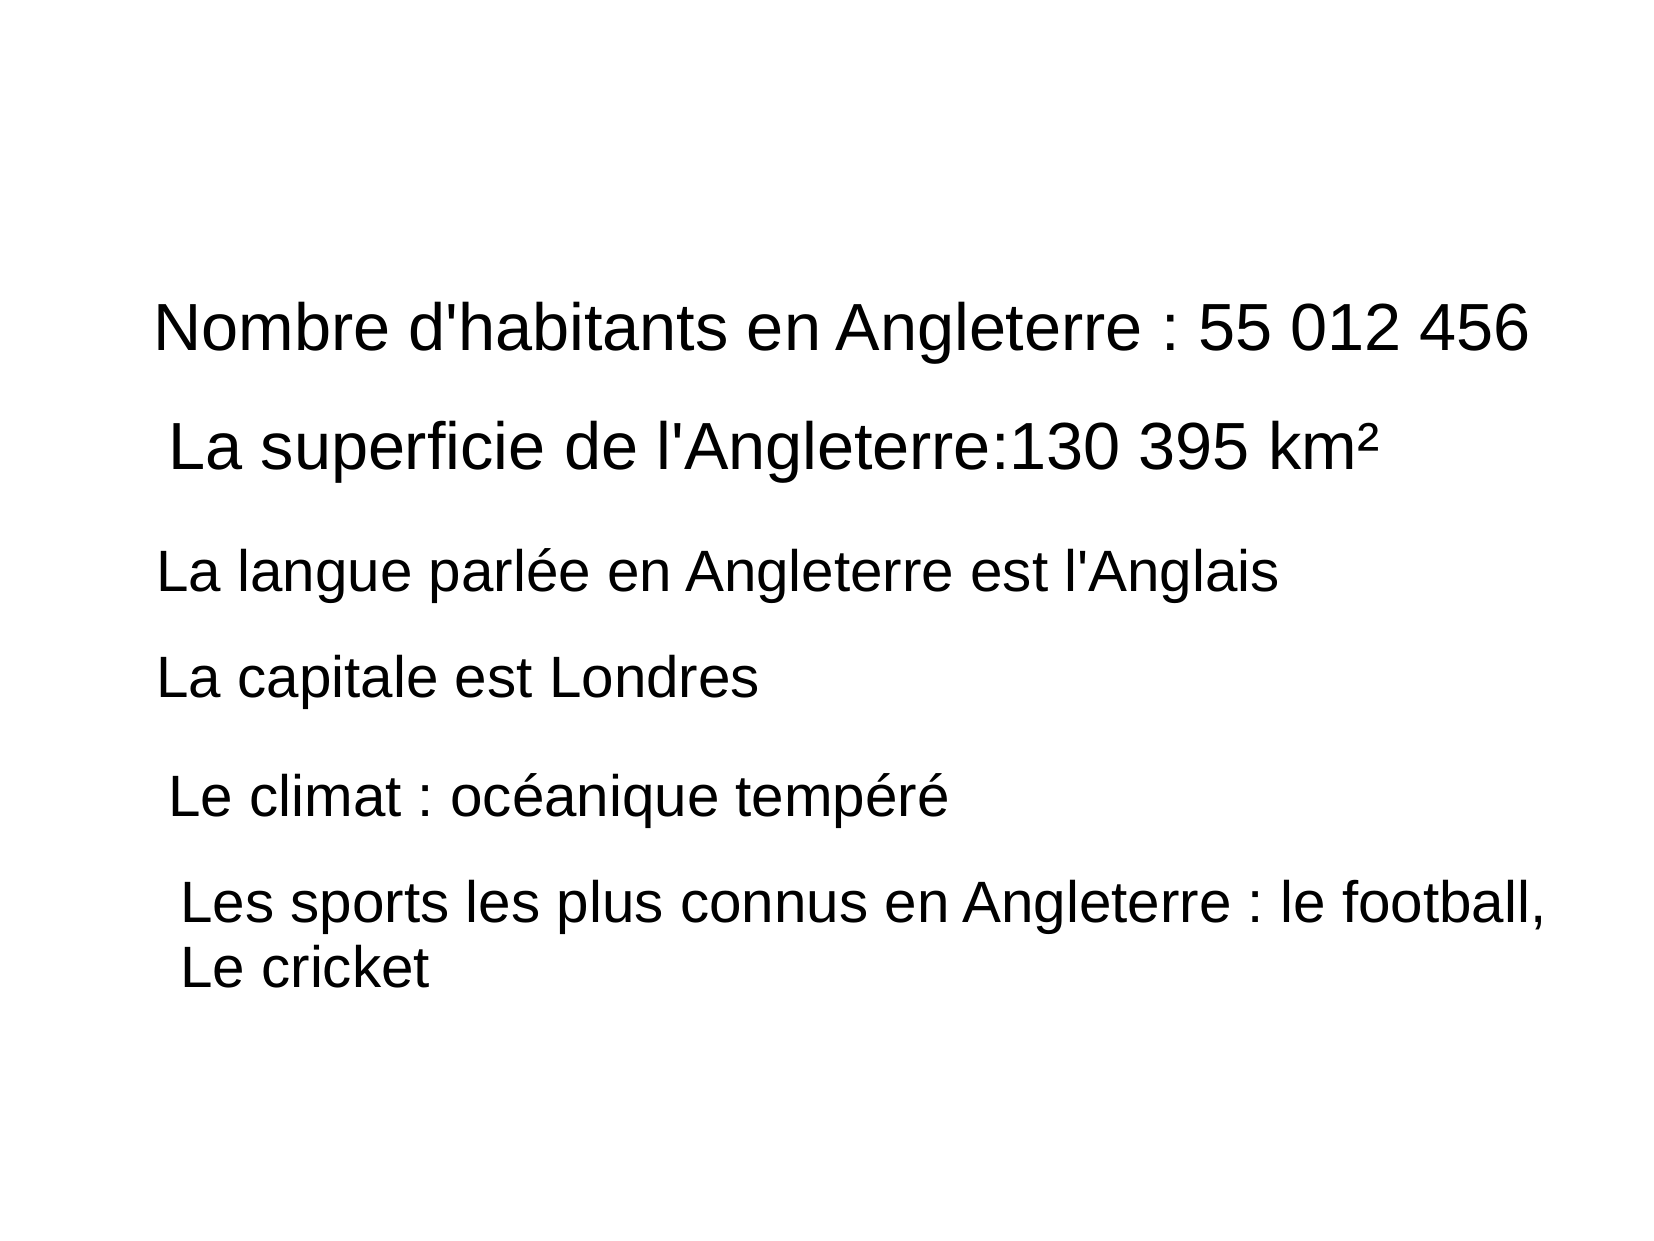

#
Nombre d'habitants en Angleterre : 55 012 456
La superficie de l'Angleterre:130 395 km²
La langue parlée en Angleterre est l'Anglais
La capitale est Londres
Le climat : océanique tempéré
Les sports les plus connus en Angleterre : le football,
Le cricket